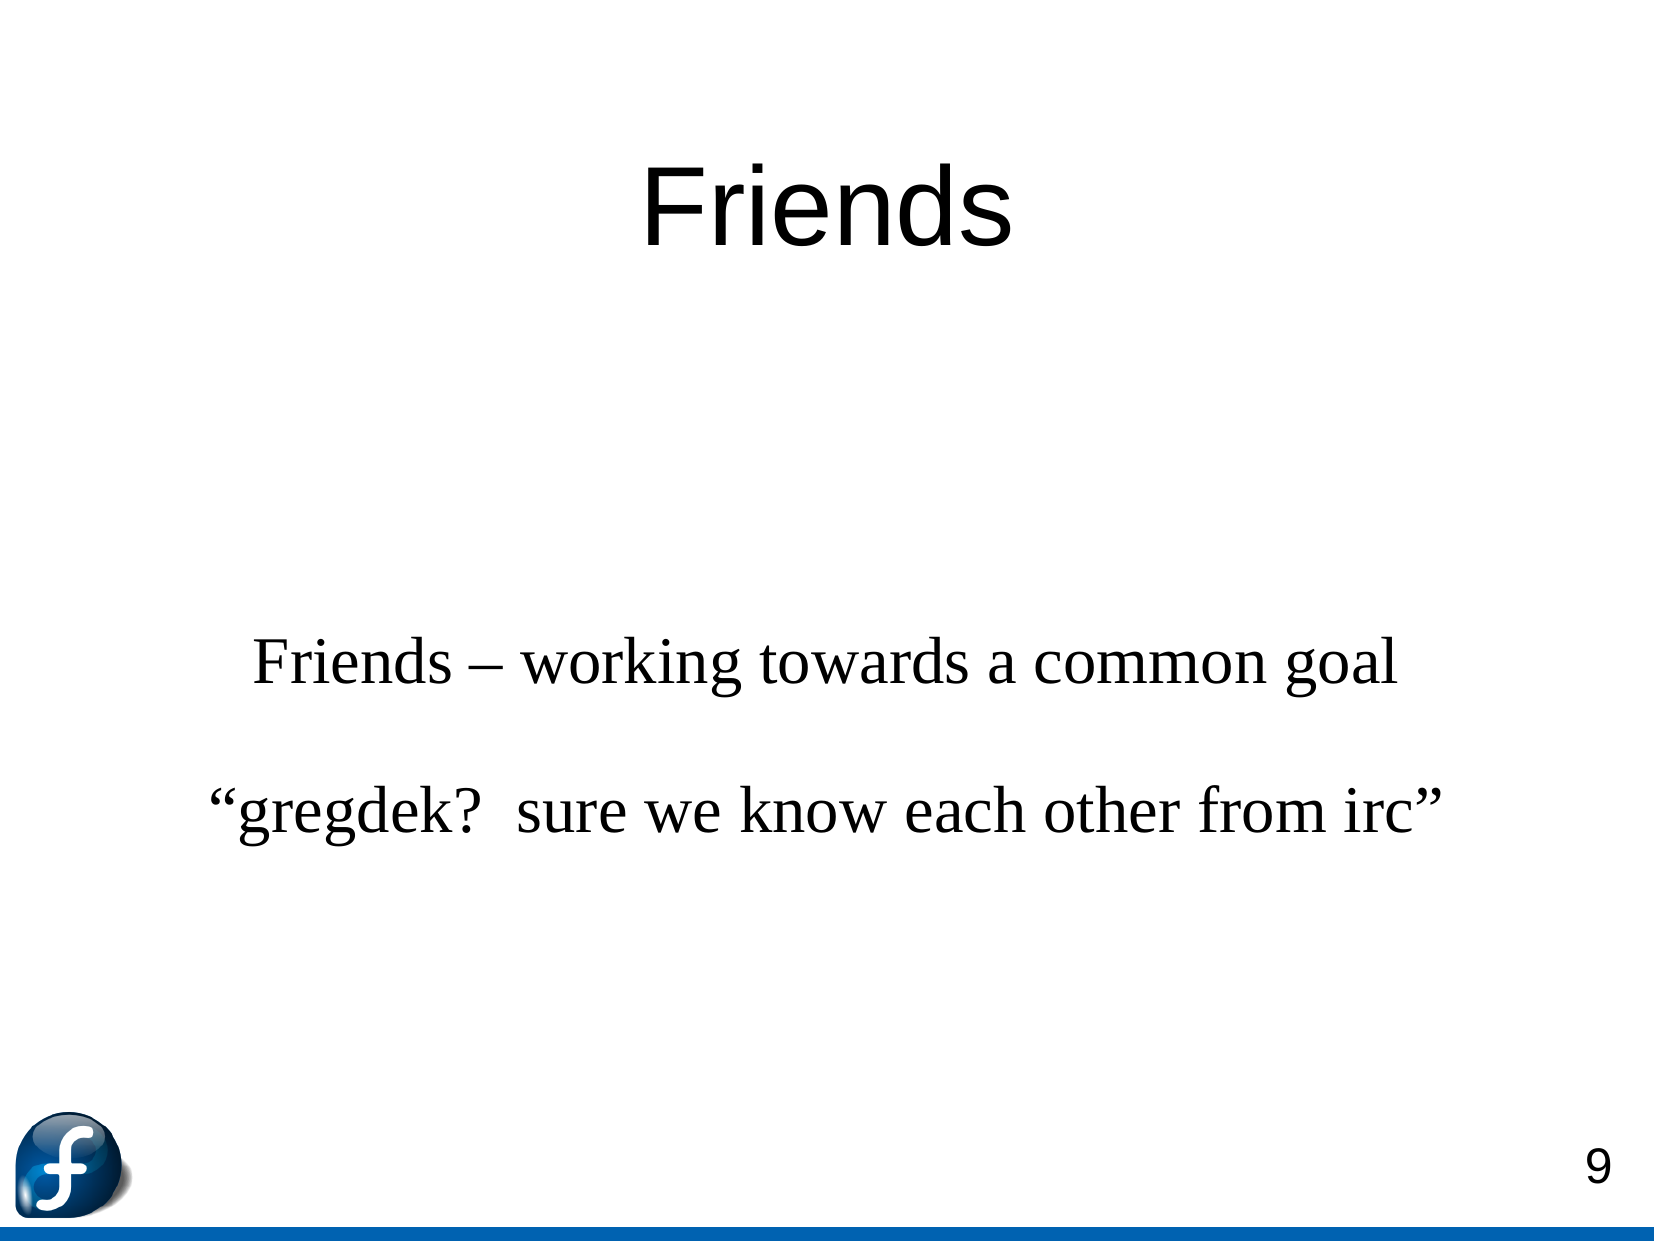

# Friends
Friends – working towards a common goal
“gregdek? sure we know each other from irc”